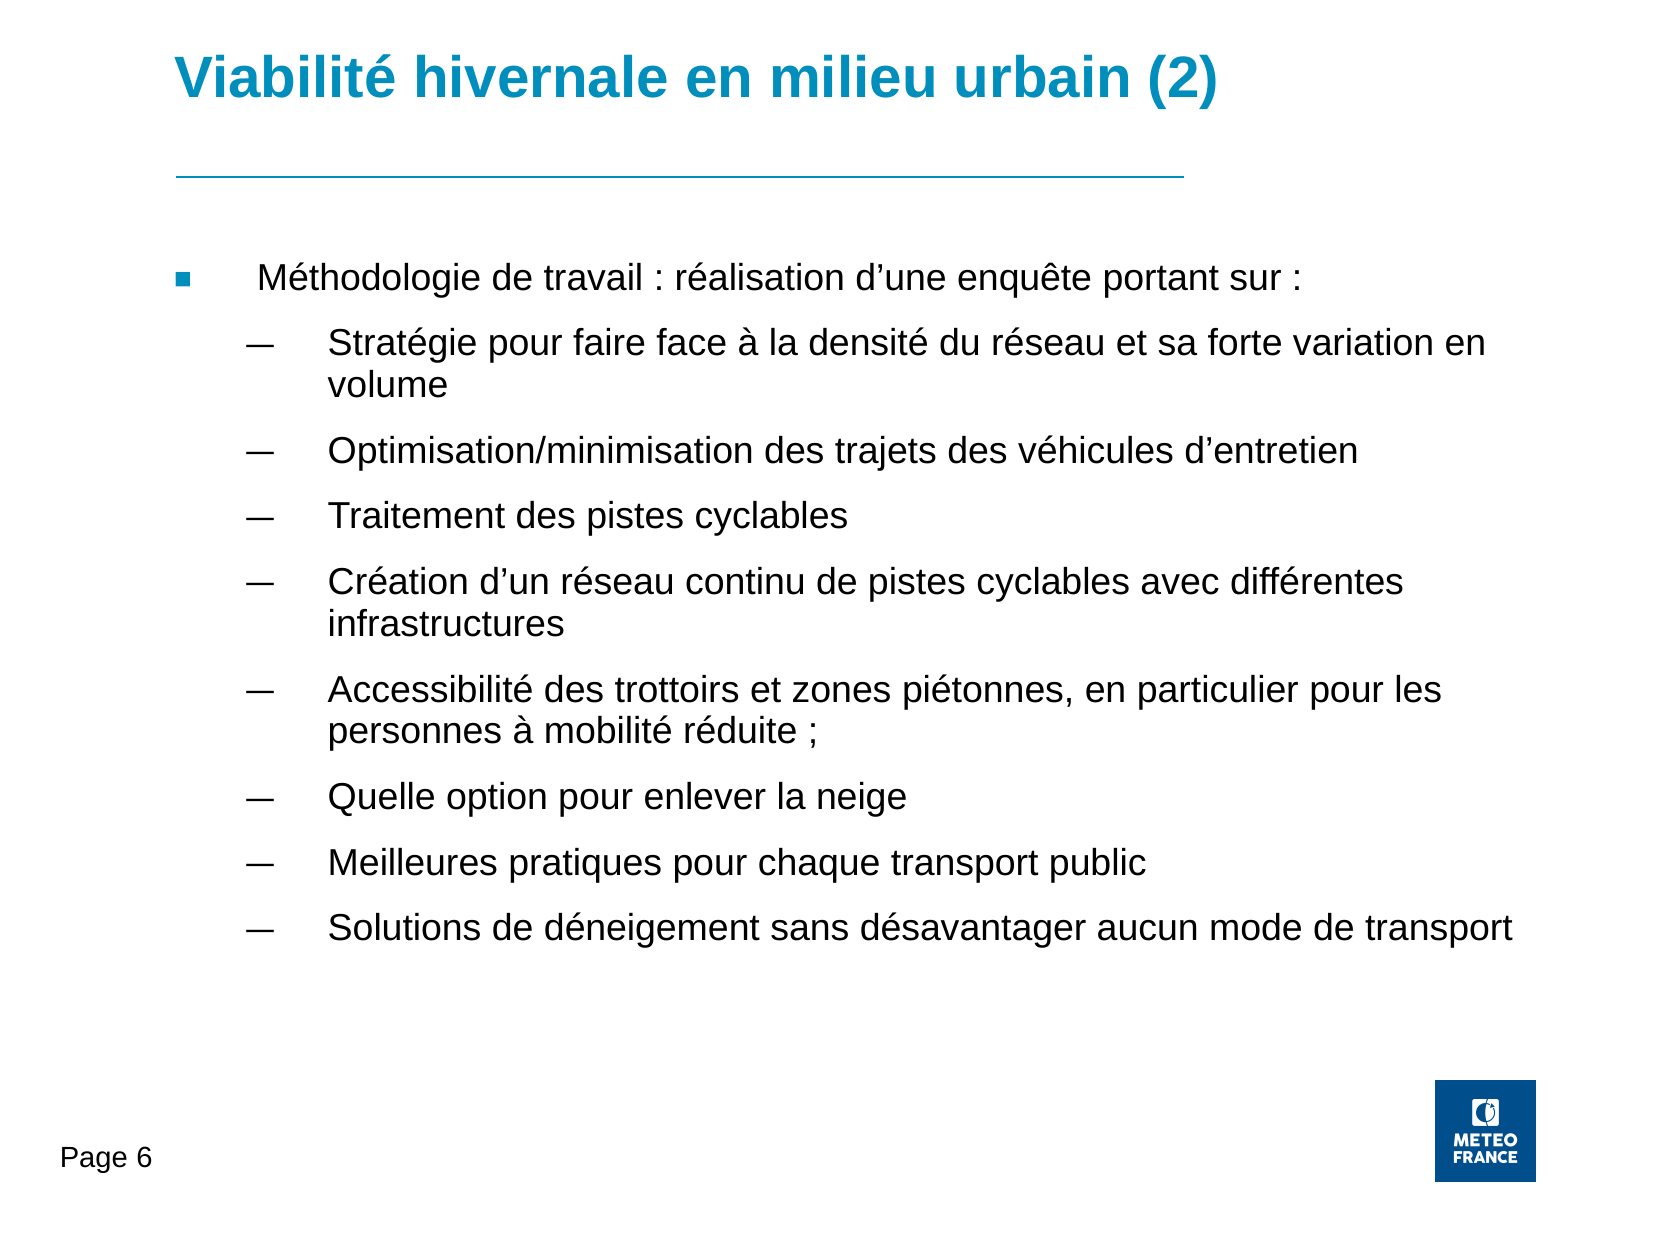

# Viabilité hivernale en milieu urbain (2)
Méthodologie de travail : réalisation d’une enquête portant sur :
Stratégie pour faire face à la densité du réseau et sa forte variation en volume
Optimisation/minimisation des trajets des véhicules d’entretien
Traitement des pistes cyclables
Création d’un réseau continu de pistes cyclables avec différentes infrastructures
Accessibilité des trottoirs et zones piétonnes, en particulier pour les personnes à mobilité réduite ;
Quelle option pour enlever la neige
Meilleures pratiques pour chaque transport public
Solutions de déneigement sans désavantager aucun mode de transport
6